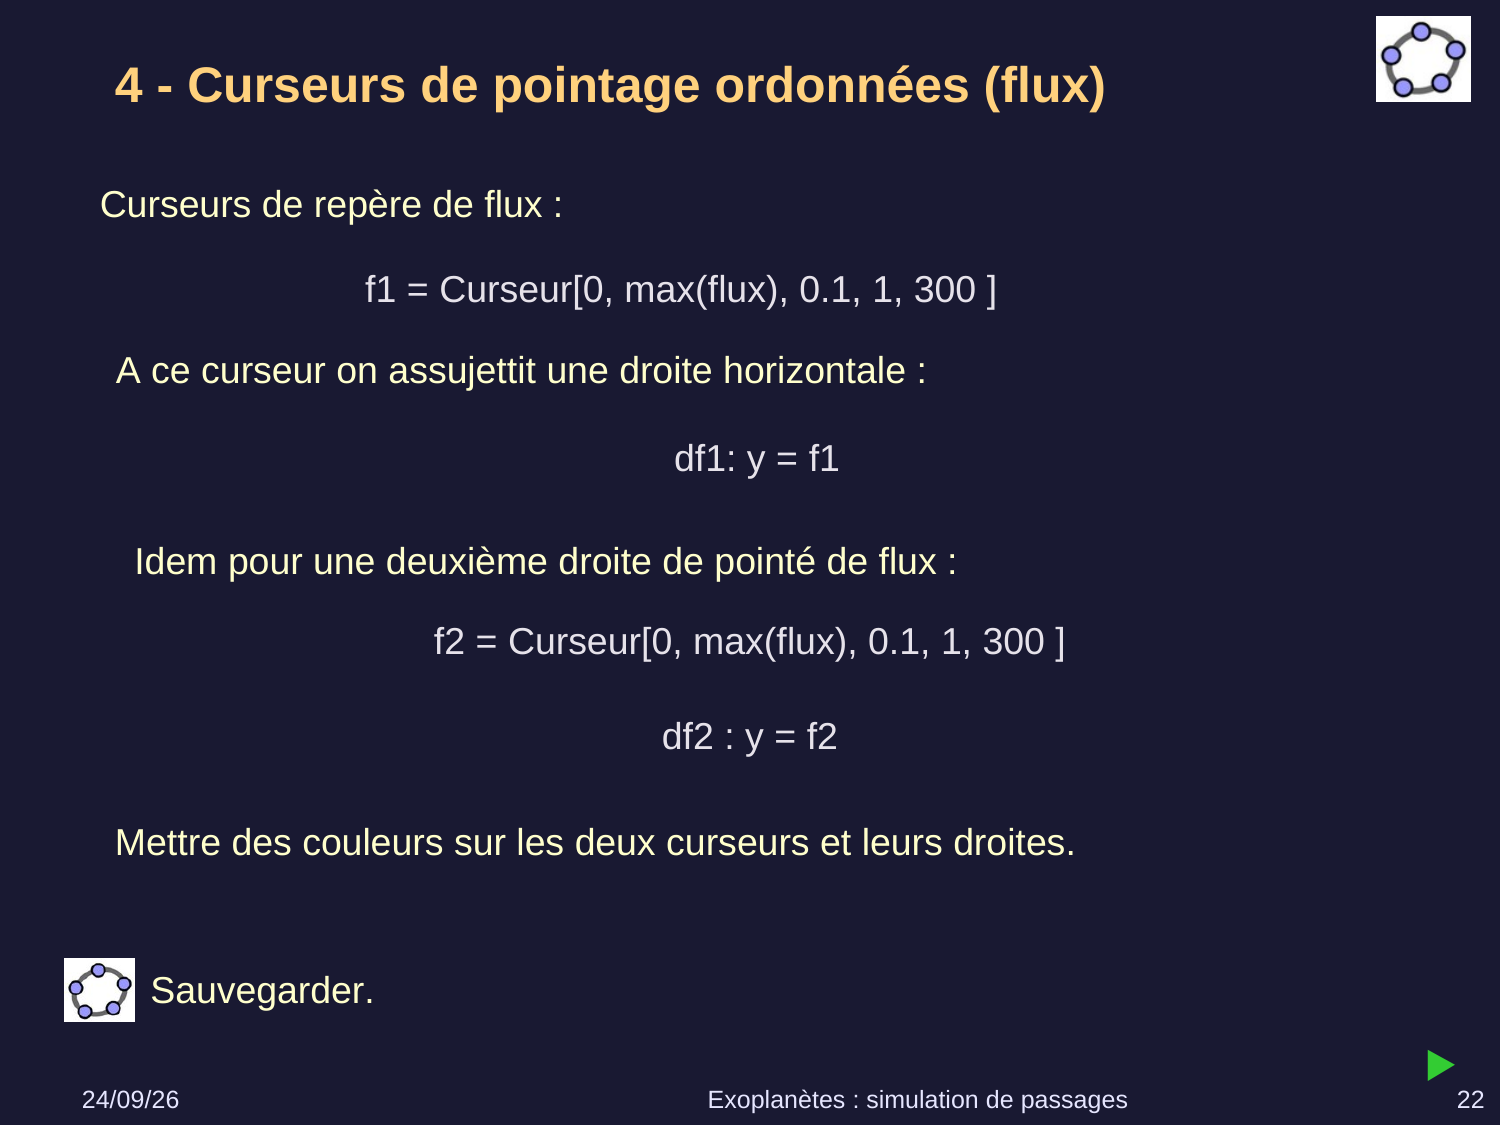

4 - Curseurs de pointage ordonnées (flux)
Curseurs de repère de flux :
f1 = Curseur[0, max(flux), 0.1, 1, 300 ]
A ce curseur on assujettit une droite horizontale :
df1: y = f1
Idem pour une deuxième droite de pointé de flux :
f2 = Curseur[0, max(flux), 0.1, 1, 300 ]
df2 : y = f2
Mettre des couleurs sur les deux curseurs et leurs droites.
Sauvegarder.

Exoplanètes : simulation de passages
22